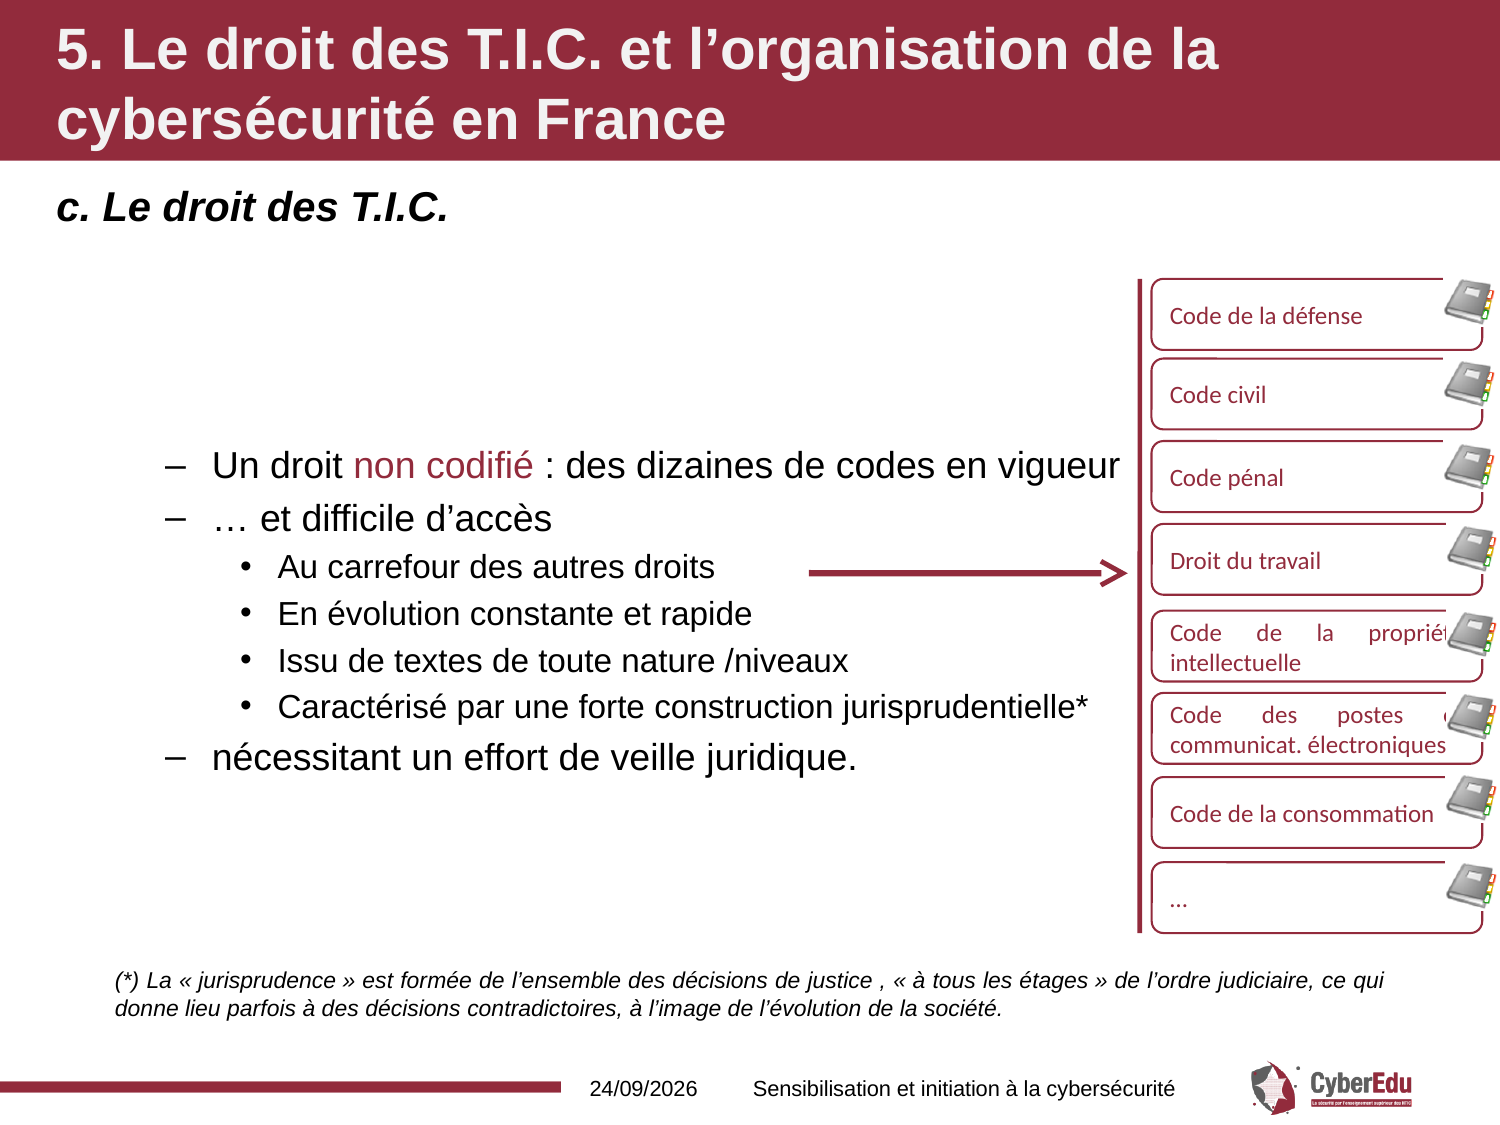

# 5. Le droit des T.I.C. et l’organisation de la cybersécurité en France
c. Le droit des T.I.C.
Code de la défense
Un droit non codifié : des dizaines de codes en vigueur
… et difficile d’accès
Au carrefour des autres droits
En évolution constante et rapide
Issu de textes de toute nature /niveaux
Caractérisé par une forte construction jurisprudentielle*
nécessitant un effort de veille juridique.
Code civil
Code pénal
Droit du travail
Code de la propriété intellectuelle
Code des postes et communicat. électroniques
Code de la consommation
…
(*) La « jurisprudence » est formée de l’ensemble des décisions de justice , « à tous les étages » de l’ordre judiciaire, ce qui donne lieu parfois à des décisions contradictoires, à l’image de l’évolution de la société.
Sensibilisation et initiation à la cybersécurité